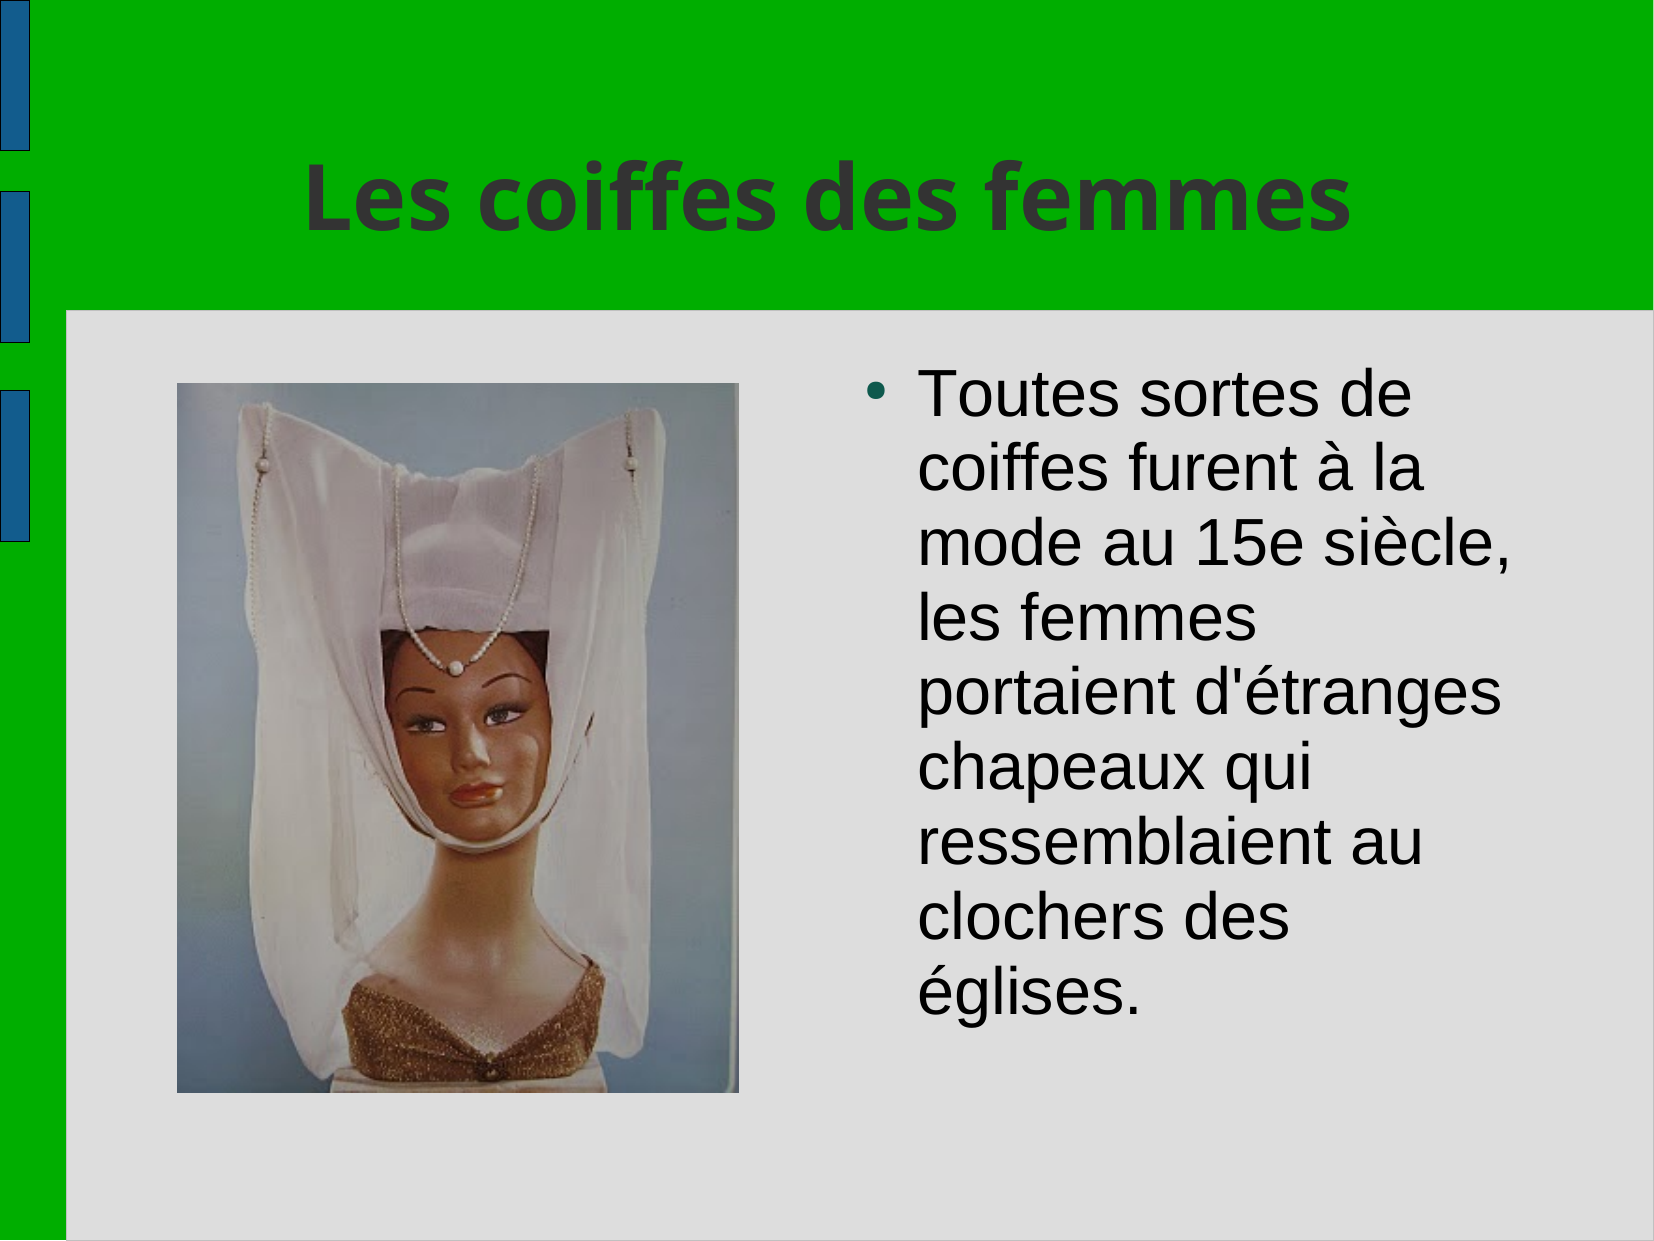

# Les coiffes des femmes
Toutes sortes de coiffes furent à la mode au 15e siècle, les femmes portaient d'étranges chapeaux qui ressemblaient au clochers des églises.